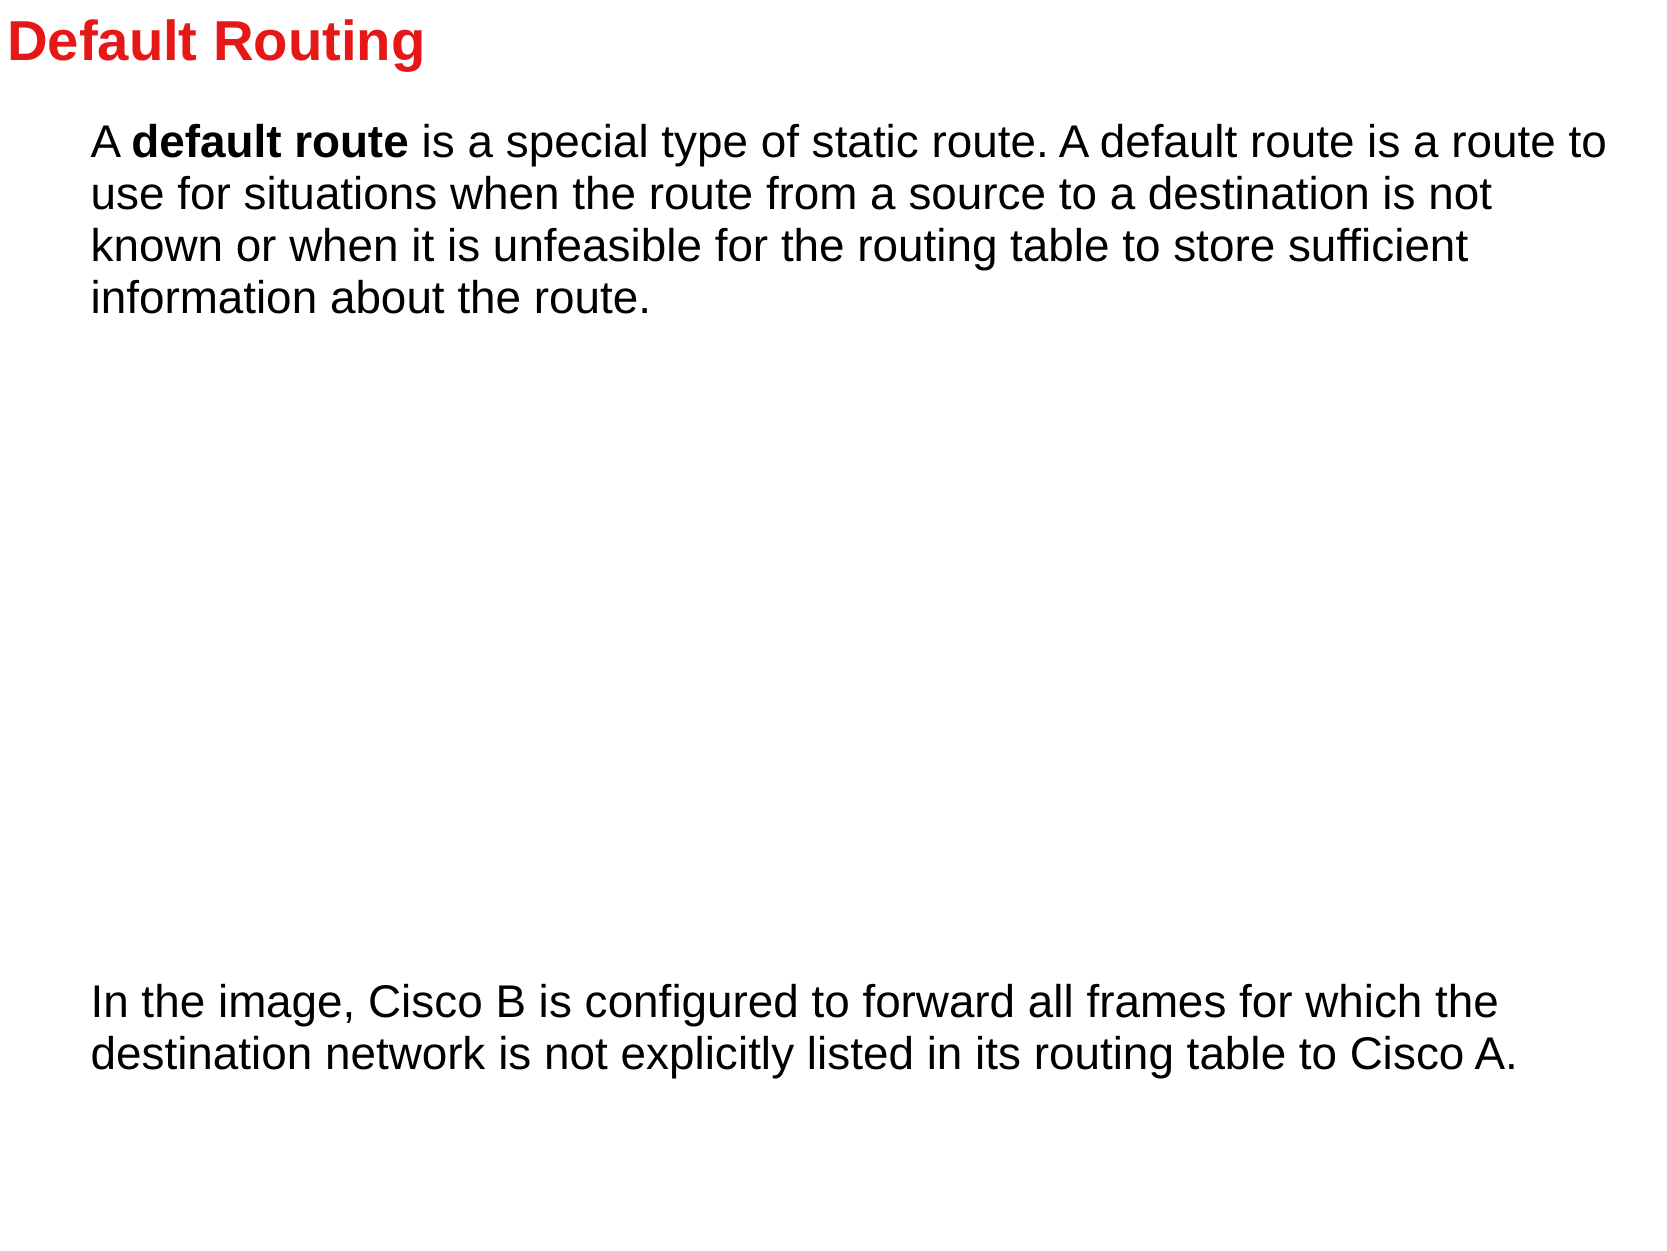

Default Routing
A default route is a special type of static route. A default route is a route to use for situations when the route from a source to a destination is not known or when it is unfeasible for the routing table to store sufficient information about the route.
In the image, Cisco B is configured to forward all frames for which the destination network is not explicitly listed in its routing table to Cisco A.